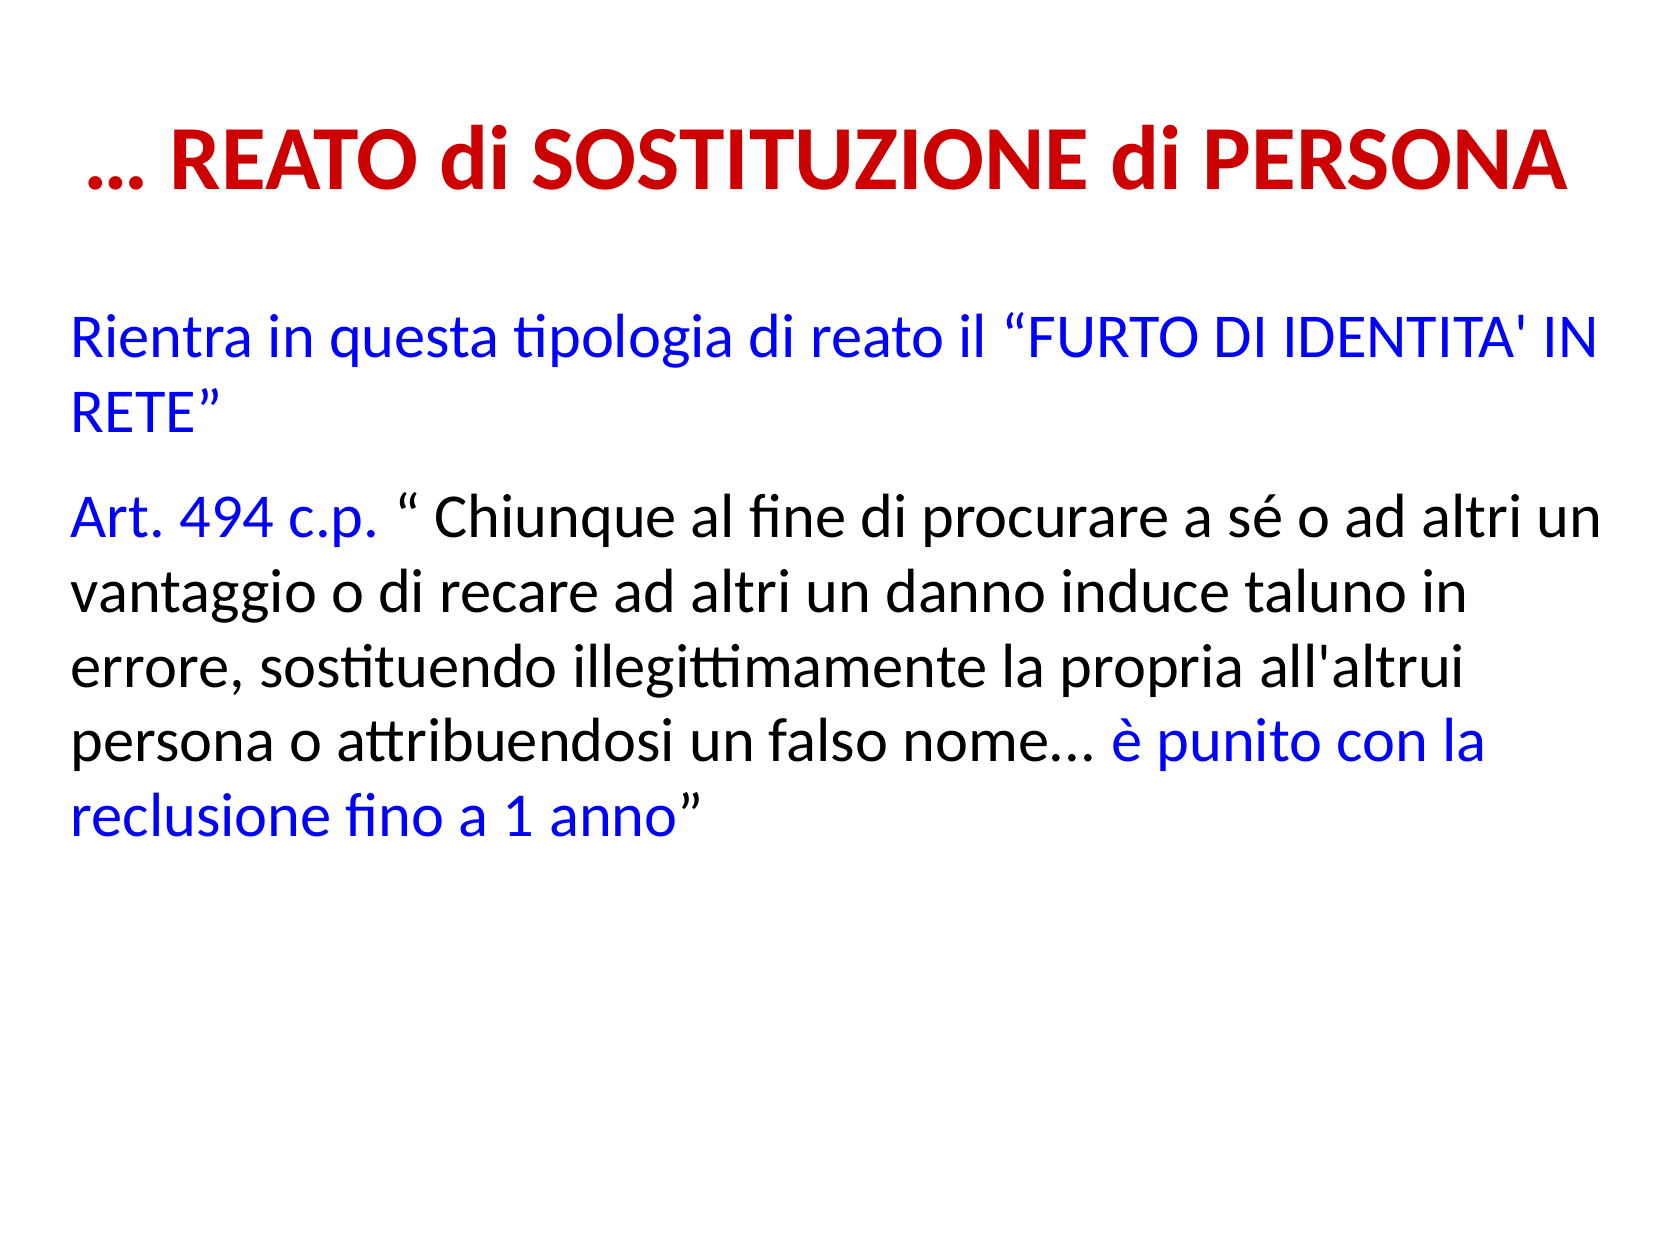

# … REATO di SOSTITUZIONE di PERSONA
Rientra in questa tipologia di reato il “FURTO DI IDENTITA' IN RETE”
Art. 494 c.p. “ Chiunque al fine di procurare a sé o ad altri un vantaggio o di recare ad altri un danno induce taluno in errore, sostituendo illegittimamente la propria all'altrui persona o attribuendosi un falso nome... è punito con la reclusione fino a 1 anno”